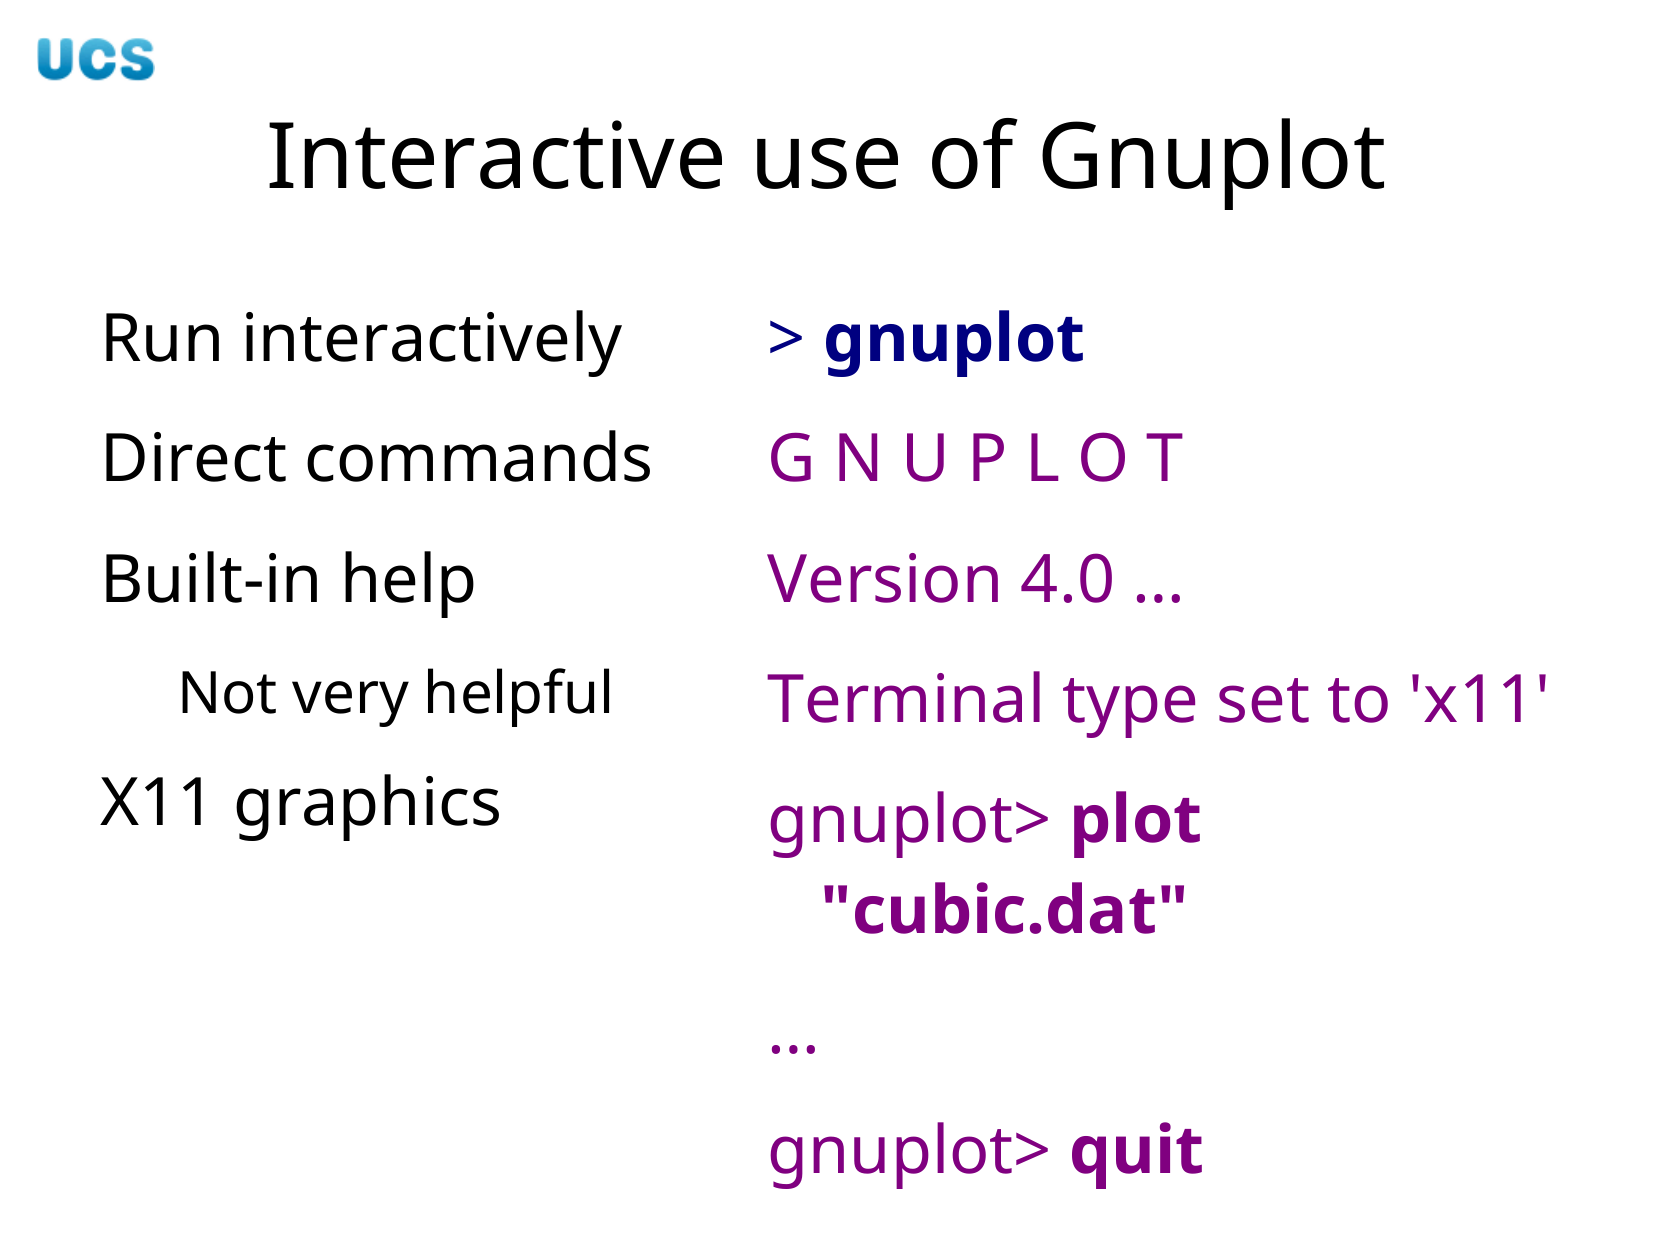

# Interactive use of Gnuplot
Run interactively
Direct commands
Built-in help
Not very helpful
X11 graphics
> gnuplot
G N U P L O T
Version 4.0 …
Terminal type set to 'x11'
gnuplot> plot "cubic.dat"
…
gnuplot> quit
>